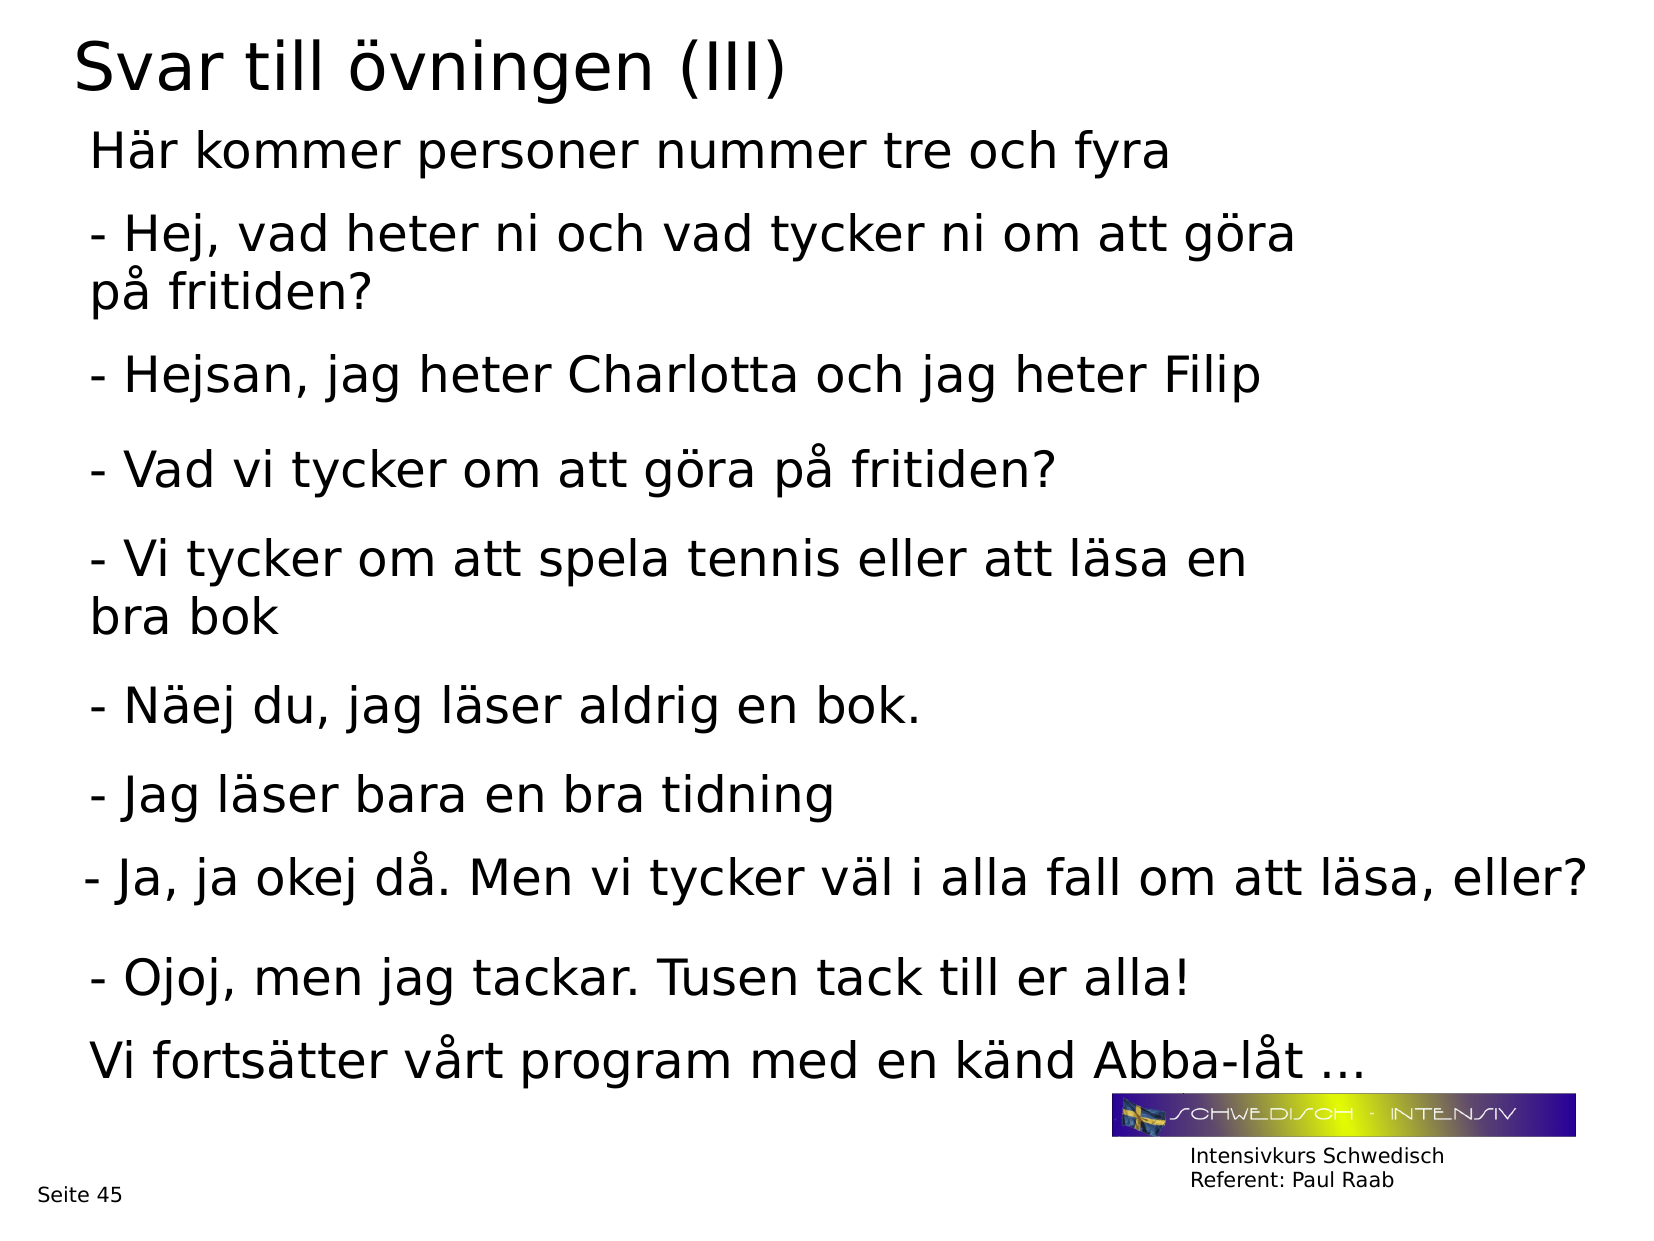

Svar till övningen (III)
Här kommer personer nummer tre och fyra
- Hej, vad heter ni och vad tycker ni om att göra på fritiden?
- Hejsan, jag heter Charlotta och jag heter Filip
- Vad vi tycker om att göra på fritiden?
- Vi tycker om att spela tennis eller att läsa en bra bok
- Näej du, jag läser aldrig en bok.
- Jag läser bara en bra tidning
- Ja, ja okej då. Men vi tycker väl i alla fall om att läsa, eller?
- Ojoj, men jag tackar. Tusen tack till er alla!
Vi fortsätter vårt program med en känd Abba-låt ...